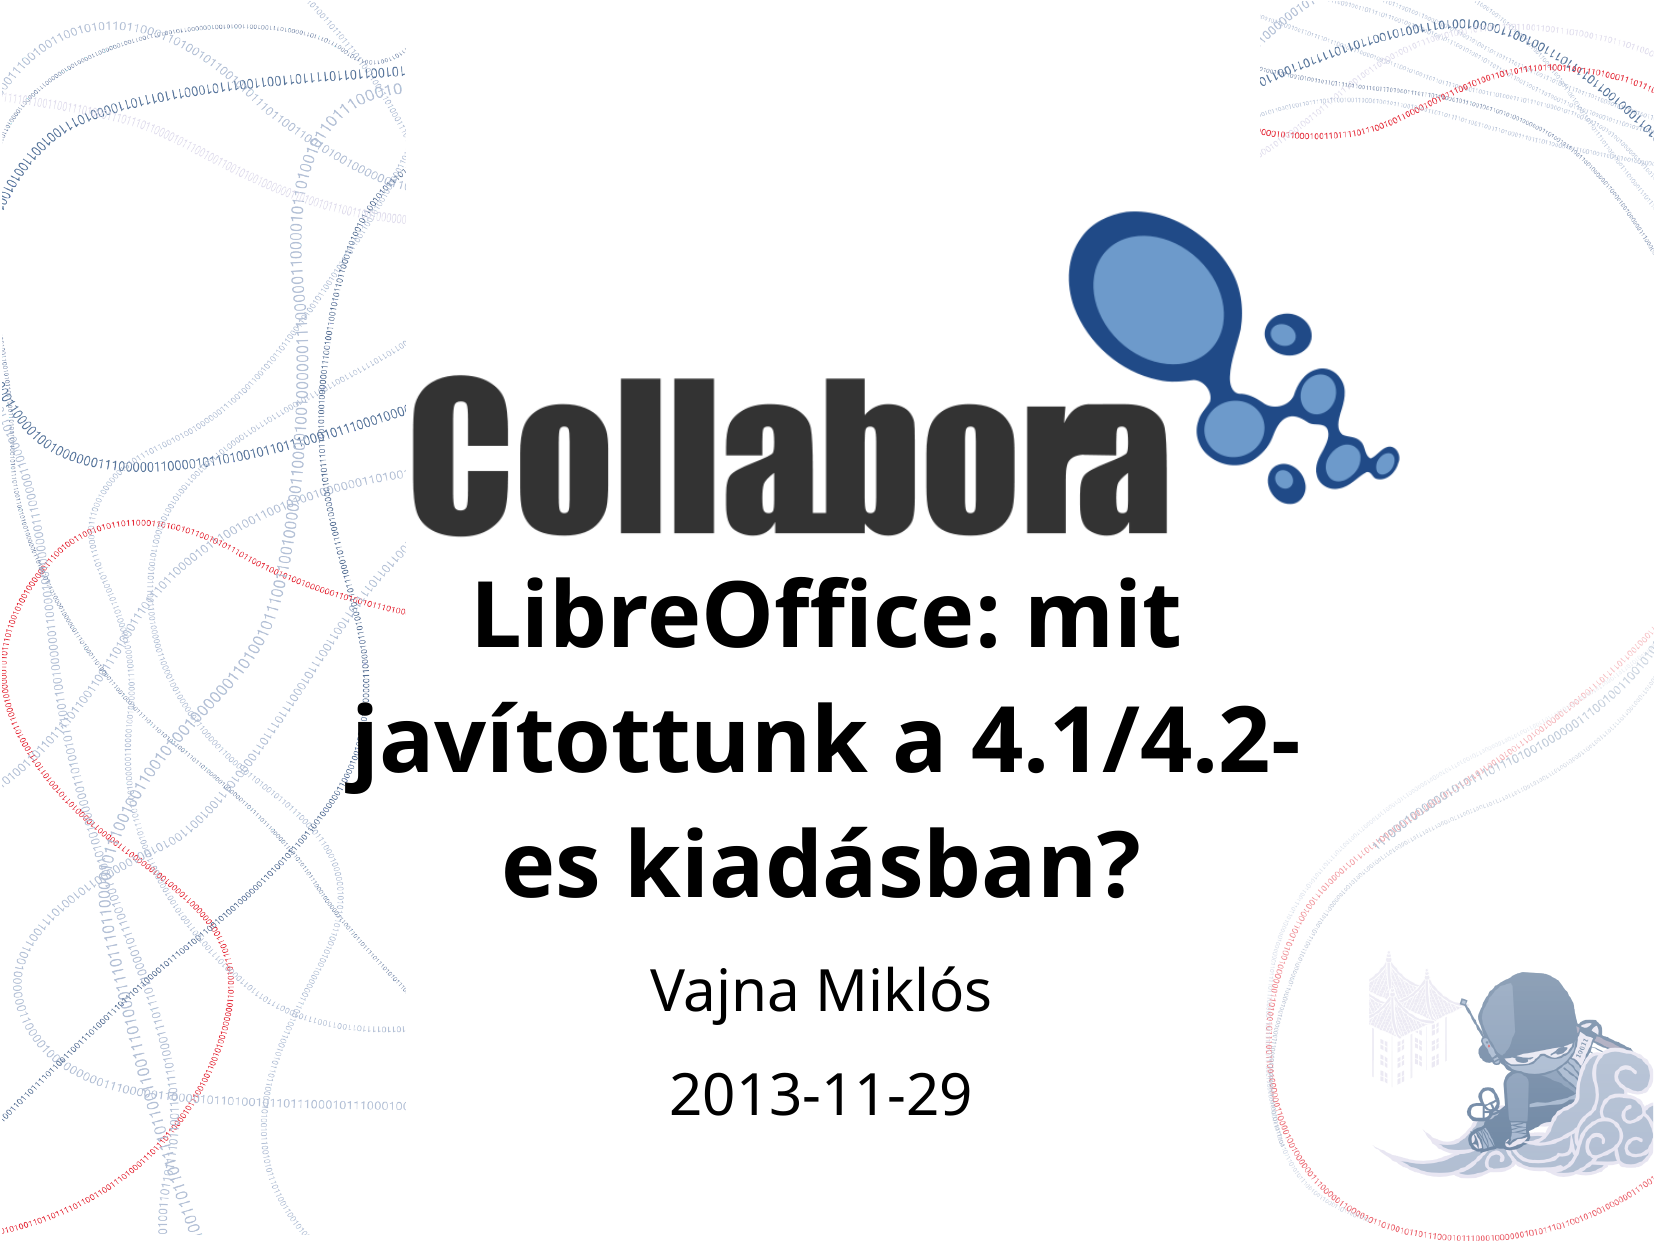

LibreOffice: mit javítottunk a 4.1/4.2-es kiadásban?
Vajna Miklós
2013-11-29